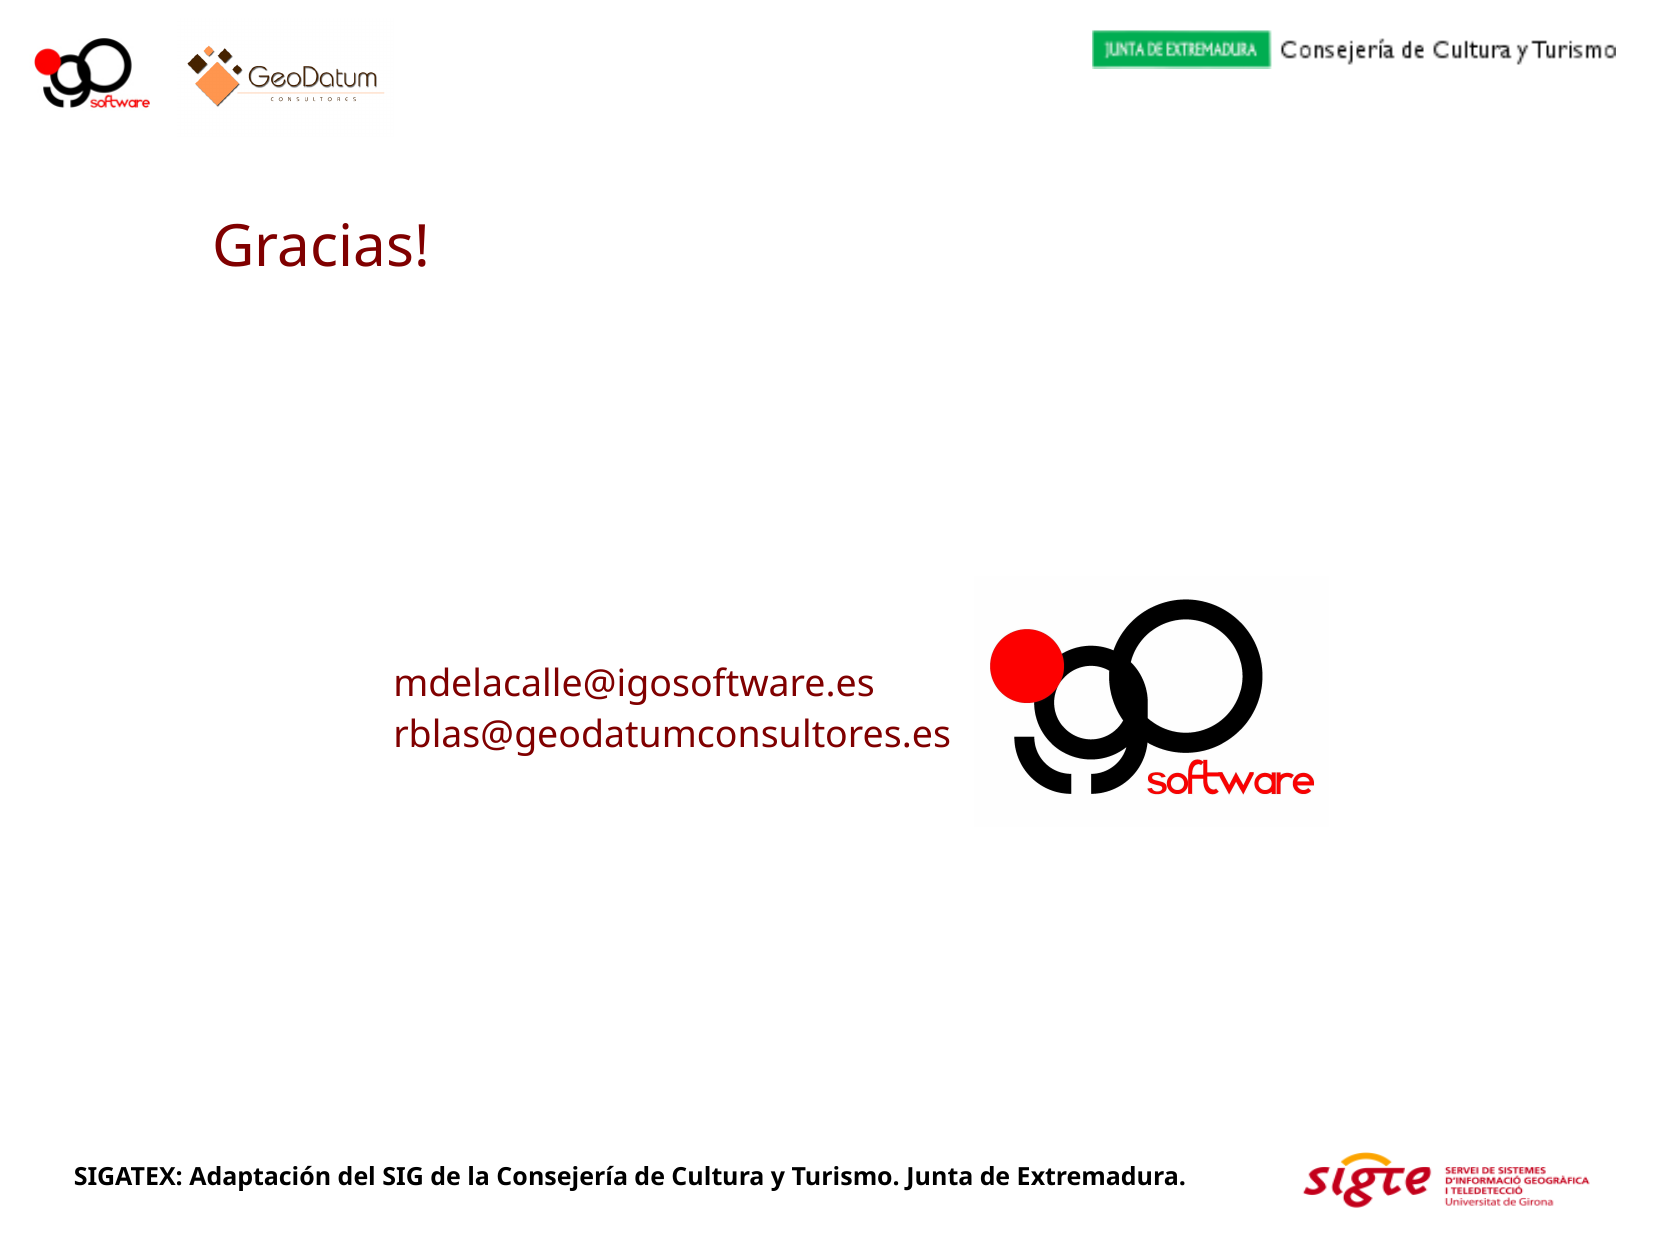

Gracias!
mdelacalle@igosoftware.es
rblas@geodatumconsultores.es
SIGATEX: Adaptación del SIG de la Consejería de Cultura y Turismo. Junta de Extremadura.